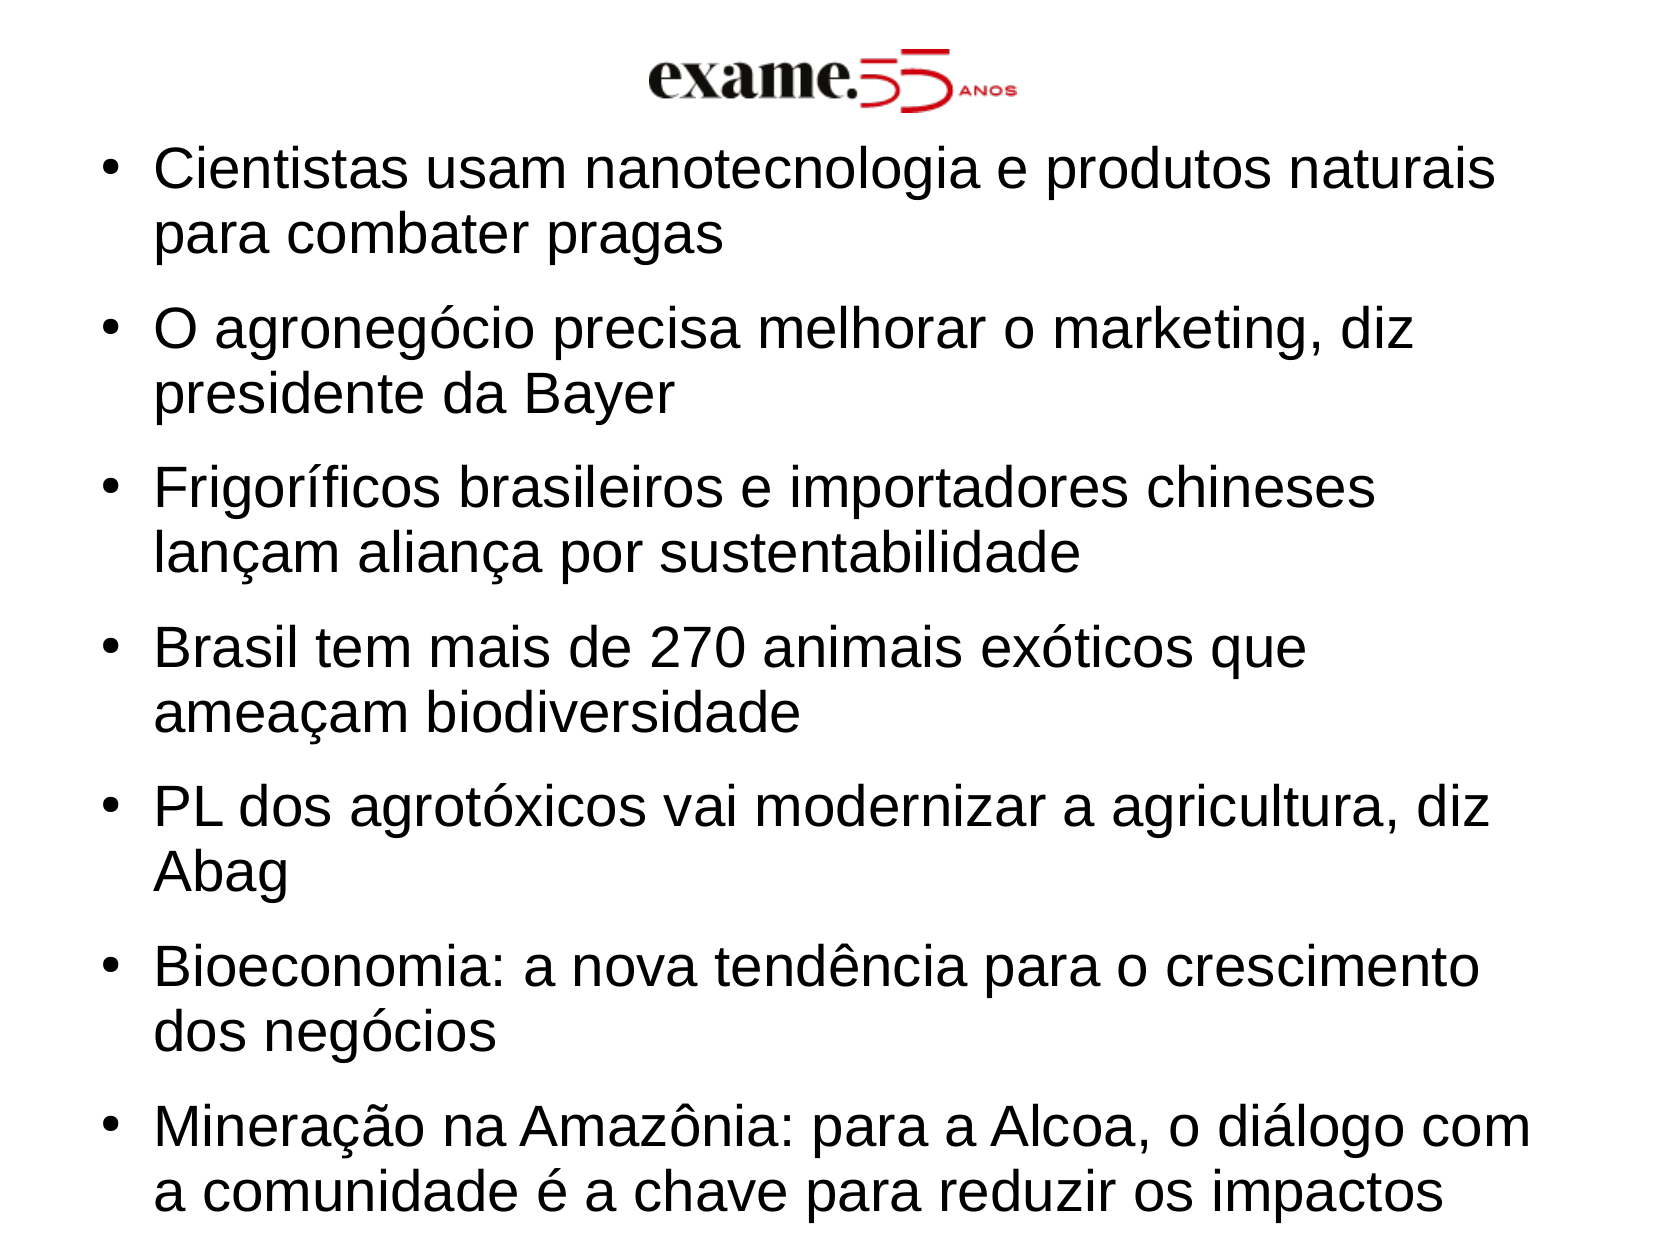

# Cientistas usam nanotecnologia e produtos naturais para combater pragas
O agronegócio precisa melhorar o marketing, diz presidente da Bayer
Frigoríficos brasileiros e importadores chineses lançam aliança por sustentabilidade
Brasil tem mais de 270 animais exóticos que ameaçam biodiversidade
PL dos agrotóxicos vai modernizar a agricultura, diz Abag
Bioeconomia: a nova tendência para o crescimento dos negócios
Mineração na Amazônia: para a Alcoa, o diálogo com a comunidade é a chave para reduzir os impactos